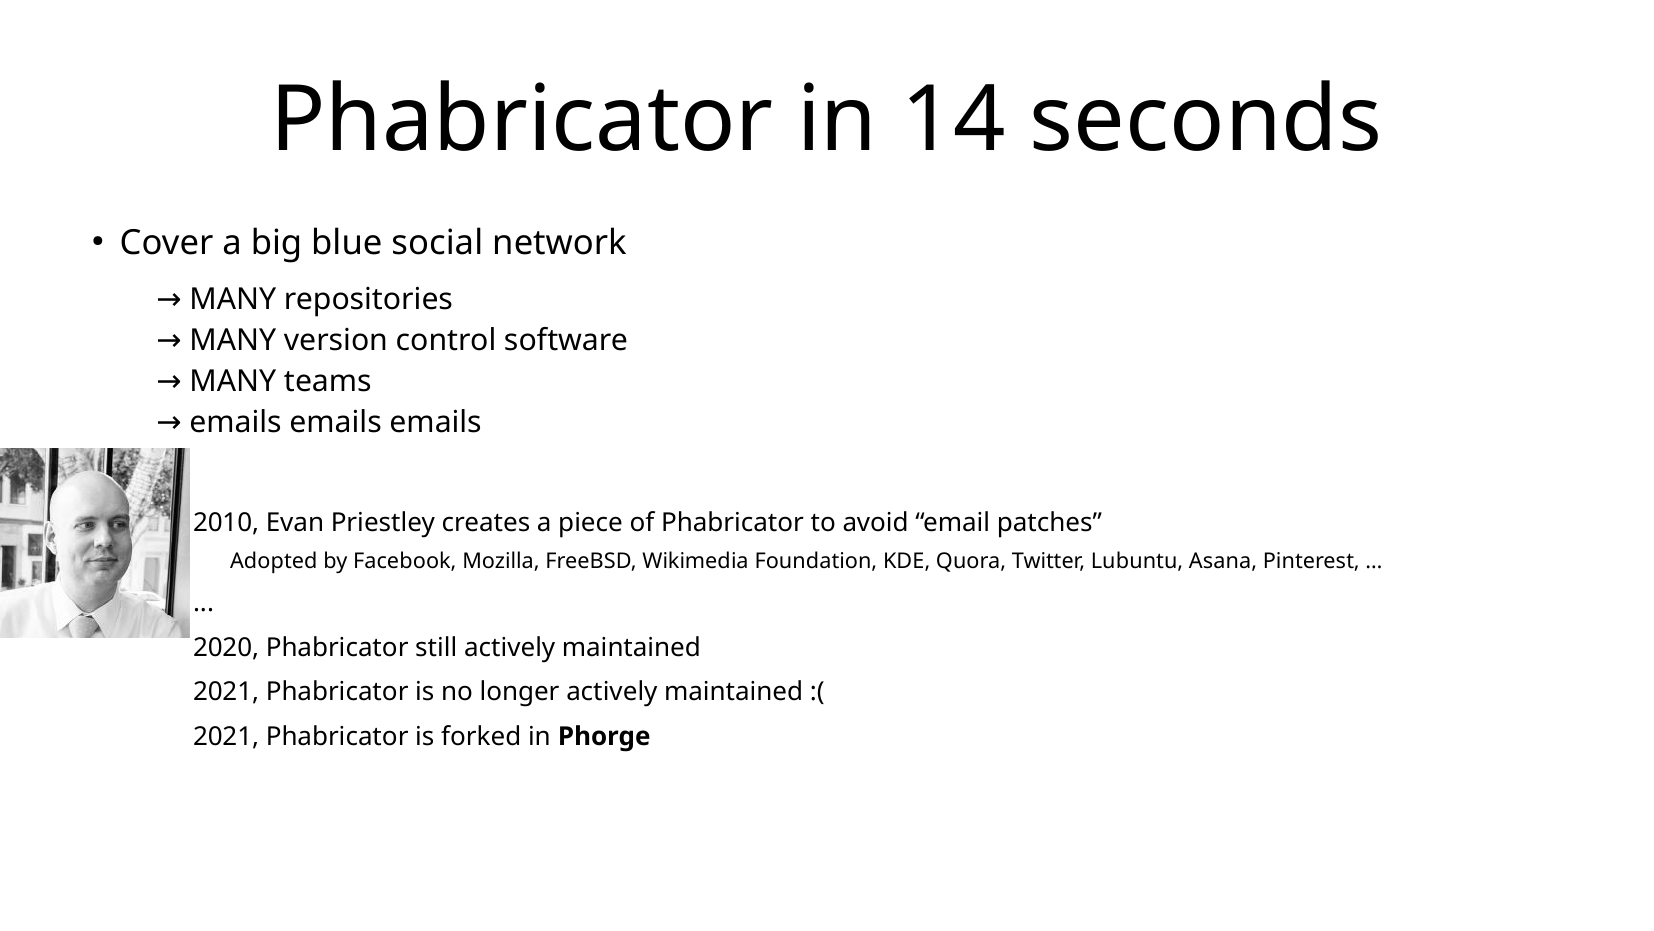

# Phabricator in 14 seconds
Cover a big blue social network
→ MANY repositories
→ MANY version control software
→ MANY teams
→ emails emails emails
2010, Evan Priestley creates a piece of Phabricator to avoid “email patches”
Adopted by Facebook, Mozilla, FreeBSD, Wikimedia Foundation, KDE, Quora, Twitter, Lubuntu, Asana, Pinterest, …
...
2020, Phabricator still actively maintained
2021, Phabricator is no longer actively maintained :(
2021, Phabricator is forked in Phorge